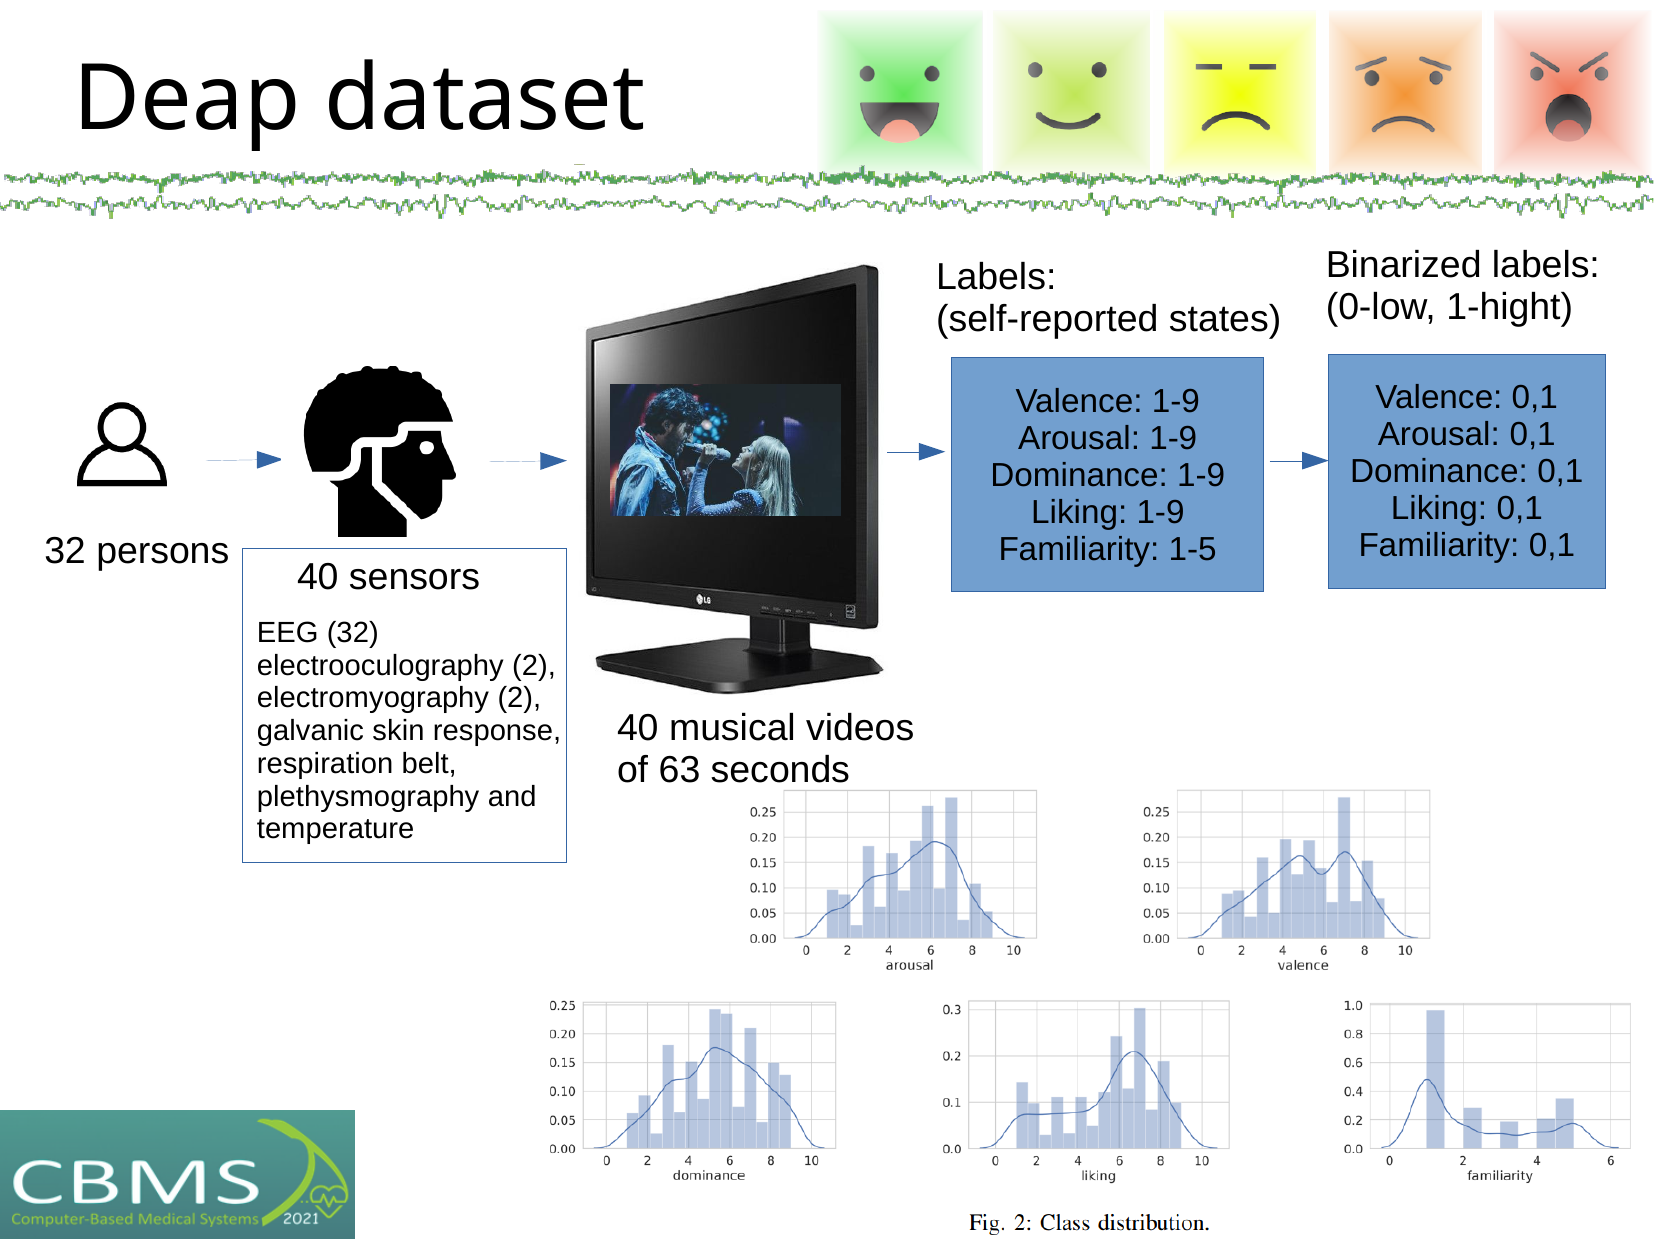

Deap dataset
Binarized labels:
(0-low, 1-hight)
Labels:
(self-reported states)
Valence: 0,1
Arousal: 0,1
Dominance: 0,1
Liking: 0,1
Familiarity: 0,1
Valence: 1-9
Arousal: 1-9
Dominance: 1-9
Liking: 1-9
Familiarity: 1-5
32 persons
40 sensors
EEG (32)
electrooculography (2),
electromyography (2), galvanic skin response,
respiration belt,
plethysmography and
temperature
40 musical videos of 63 seconds